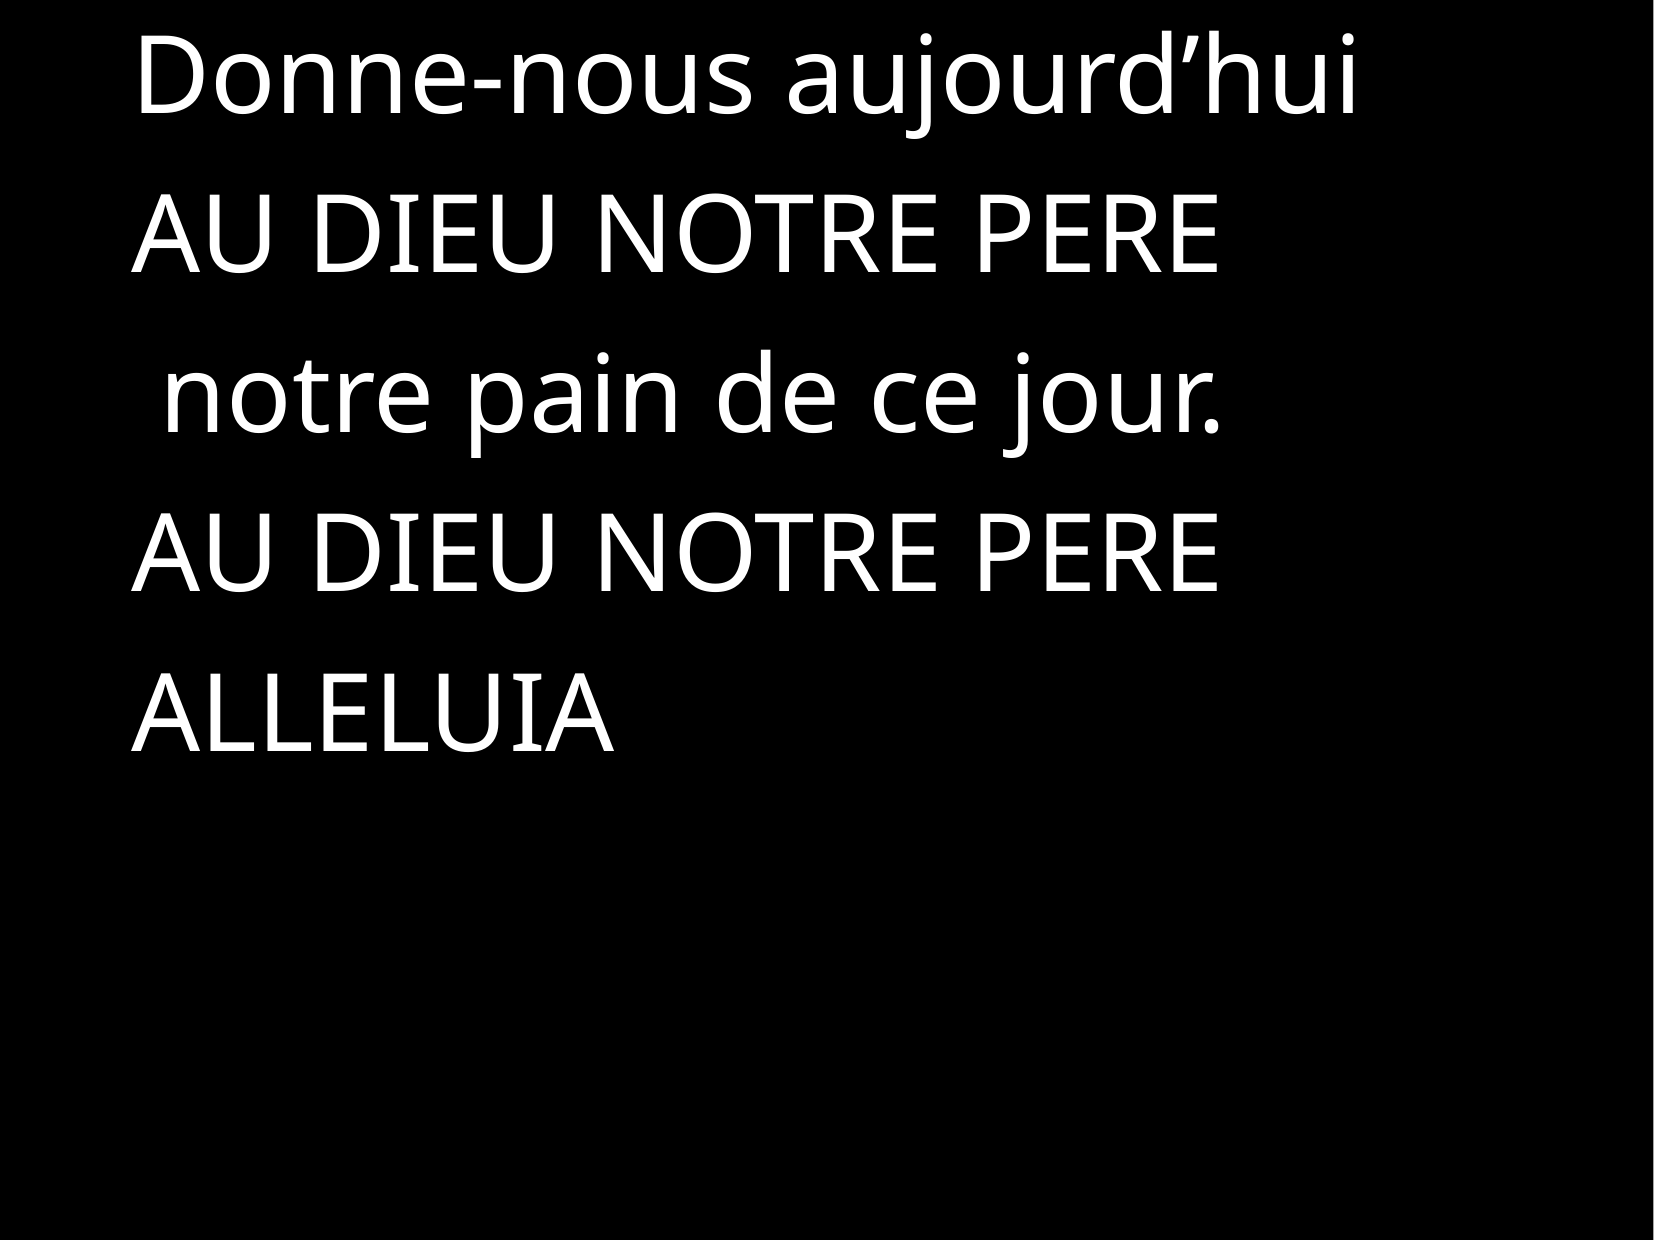

# Donne-nous aujourd’hui
AU DIEU NOTRE PERE
 notre pain de ce jour.
AU DIEU NOTRE PERE
ALLELUIA